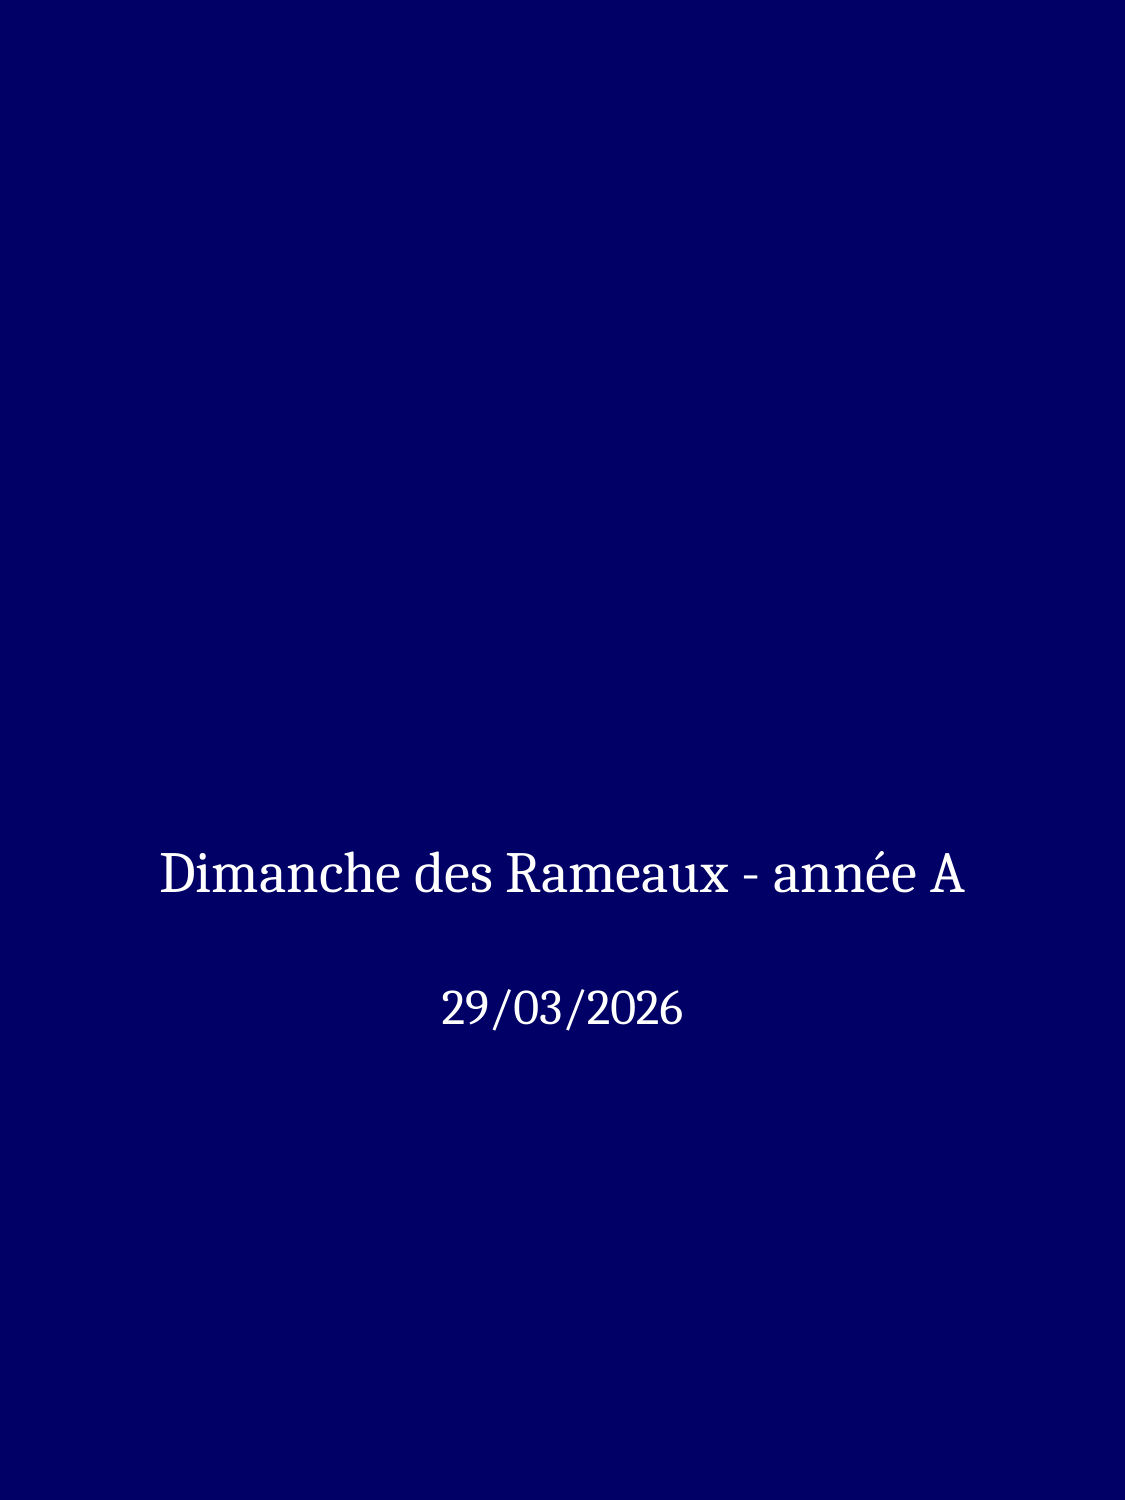

Dimanche des Rameaux - année A
29/03/2026